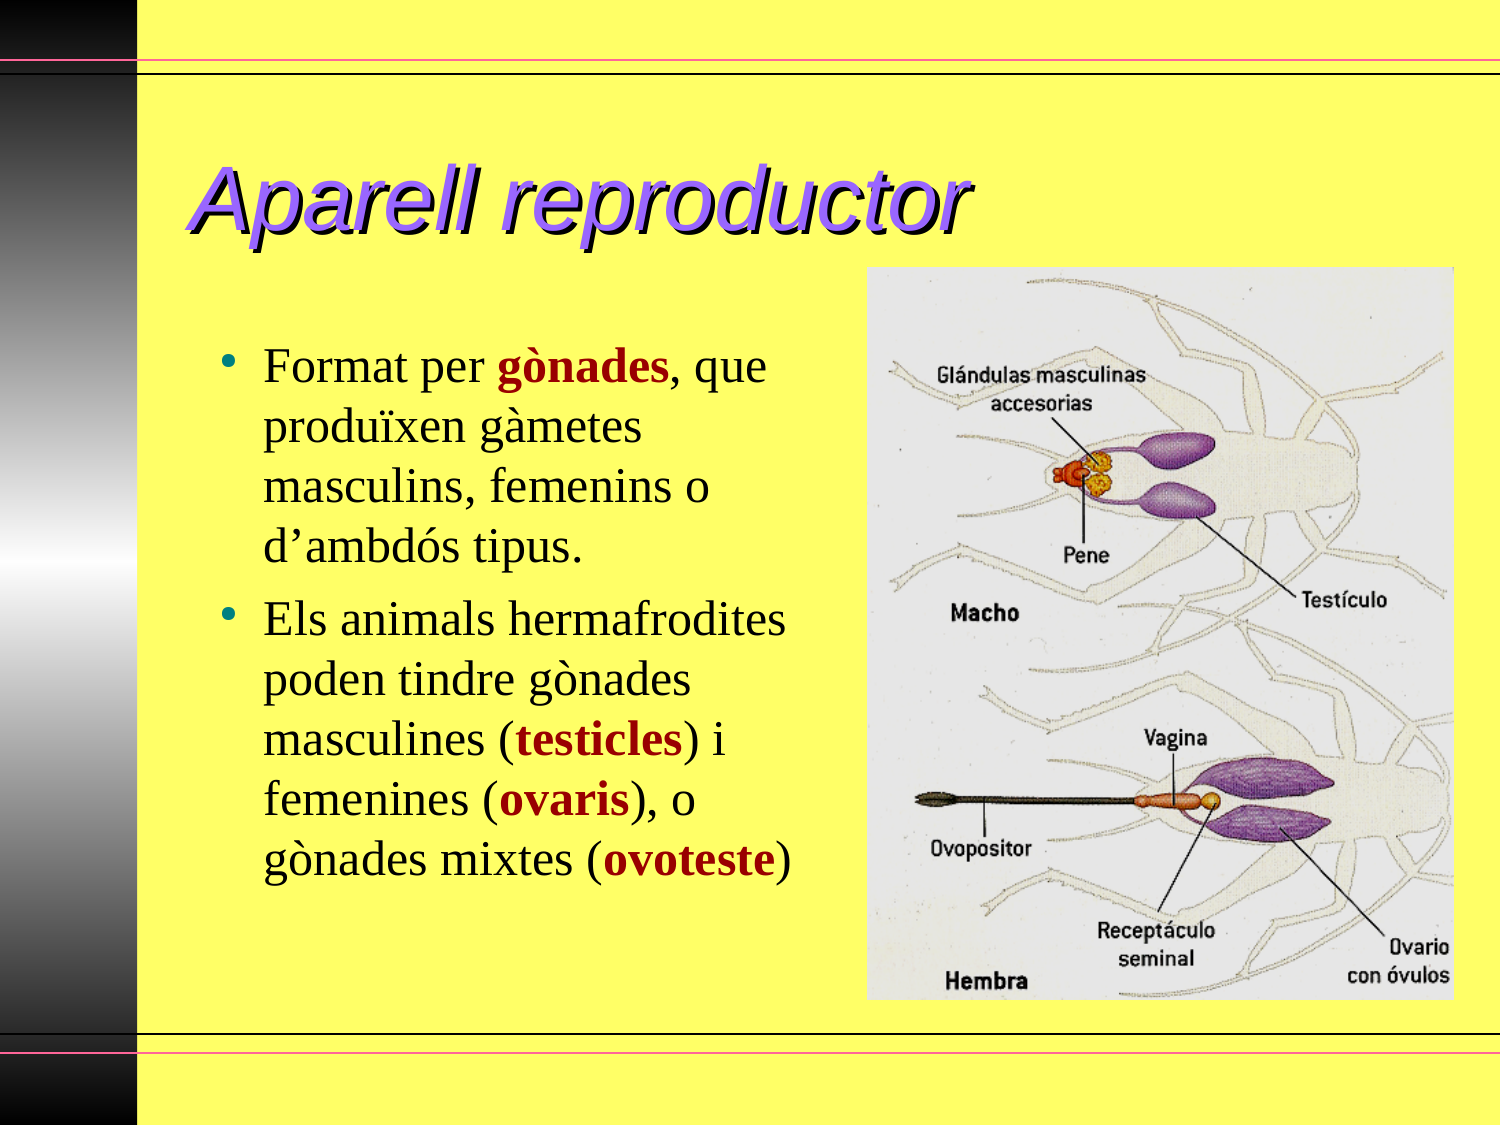

# Aparell reproductor
Format per gònades, que produïxen gàmetes masculins, femenins o d’ambdós tipus.
Els animals hermafrodites poden tindre gònades masculines (testicles) i femenines (ovaris), o gònades mixtes (ovoteste)